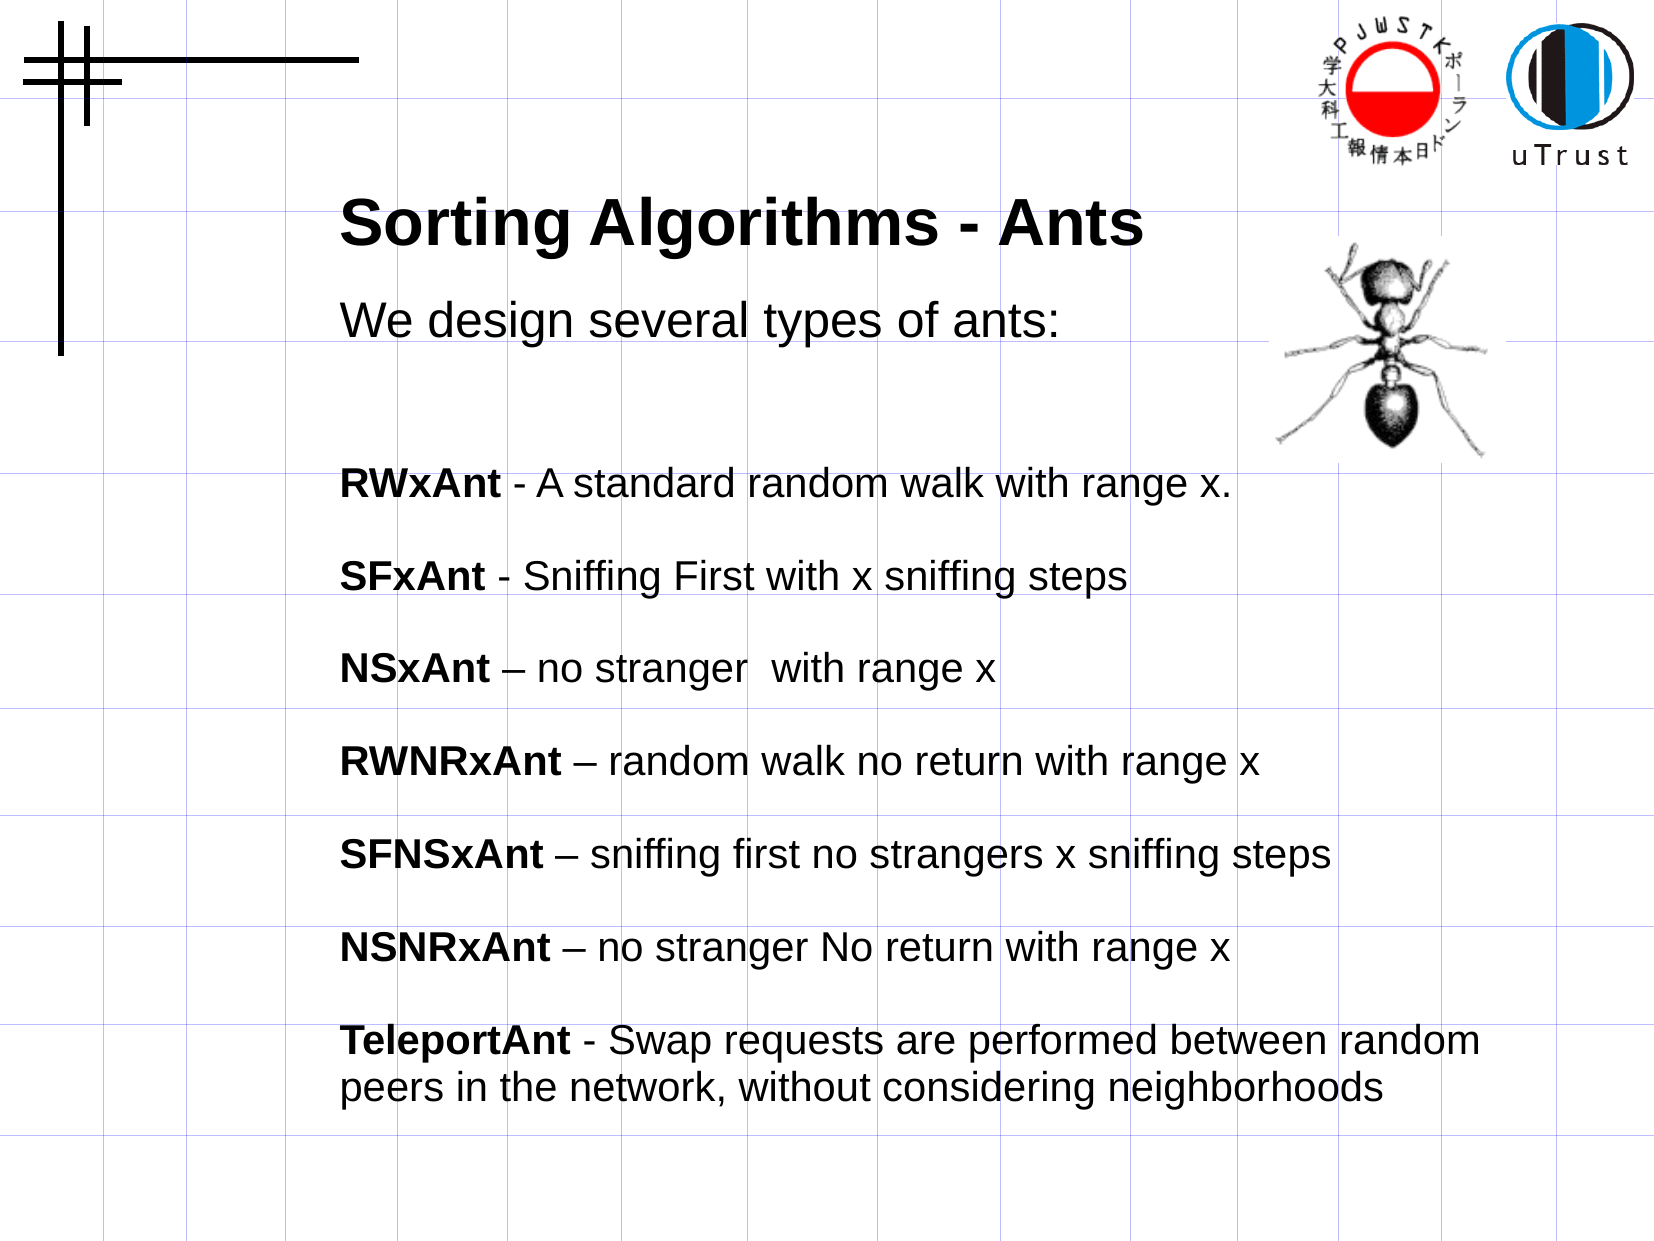

Sorting Algorithms - Ants
We design several types of ants:
RWxAnt - A standard random walk with range x.
SFxAnt - Snifﬁng First with x snifﬁng steps
NSxAnt – no stranger with range x
RWNRxAnt – random walk no return with range x
SFNSxAnt – sniffing first no strangers x snifﬁng steps
NSNRxAnt – no stranger No return with range x
TeleportAnt - Swap requests are performed between random peers in the network, without considering neighborhoods